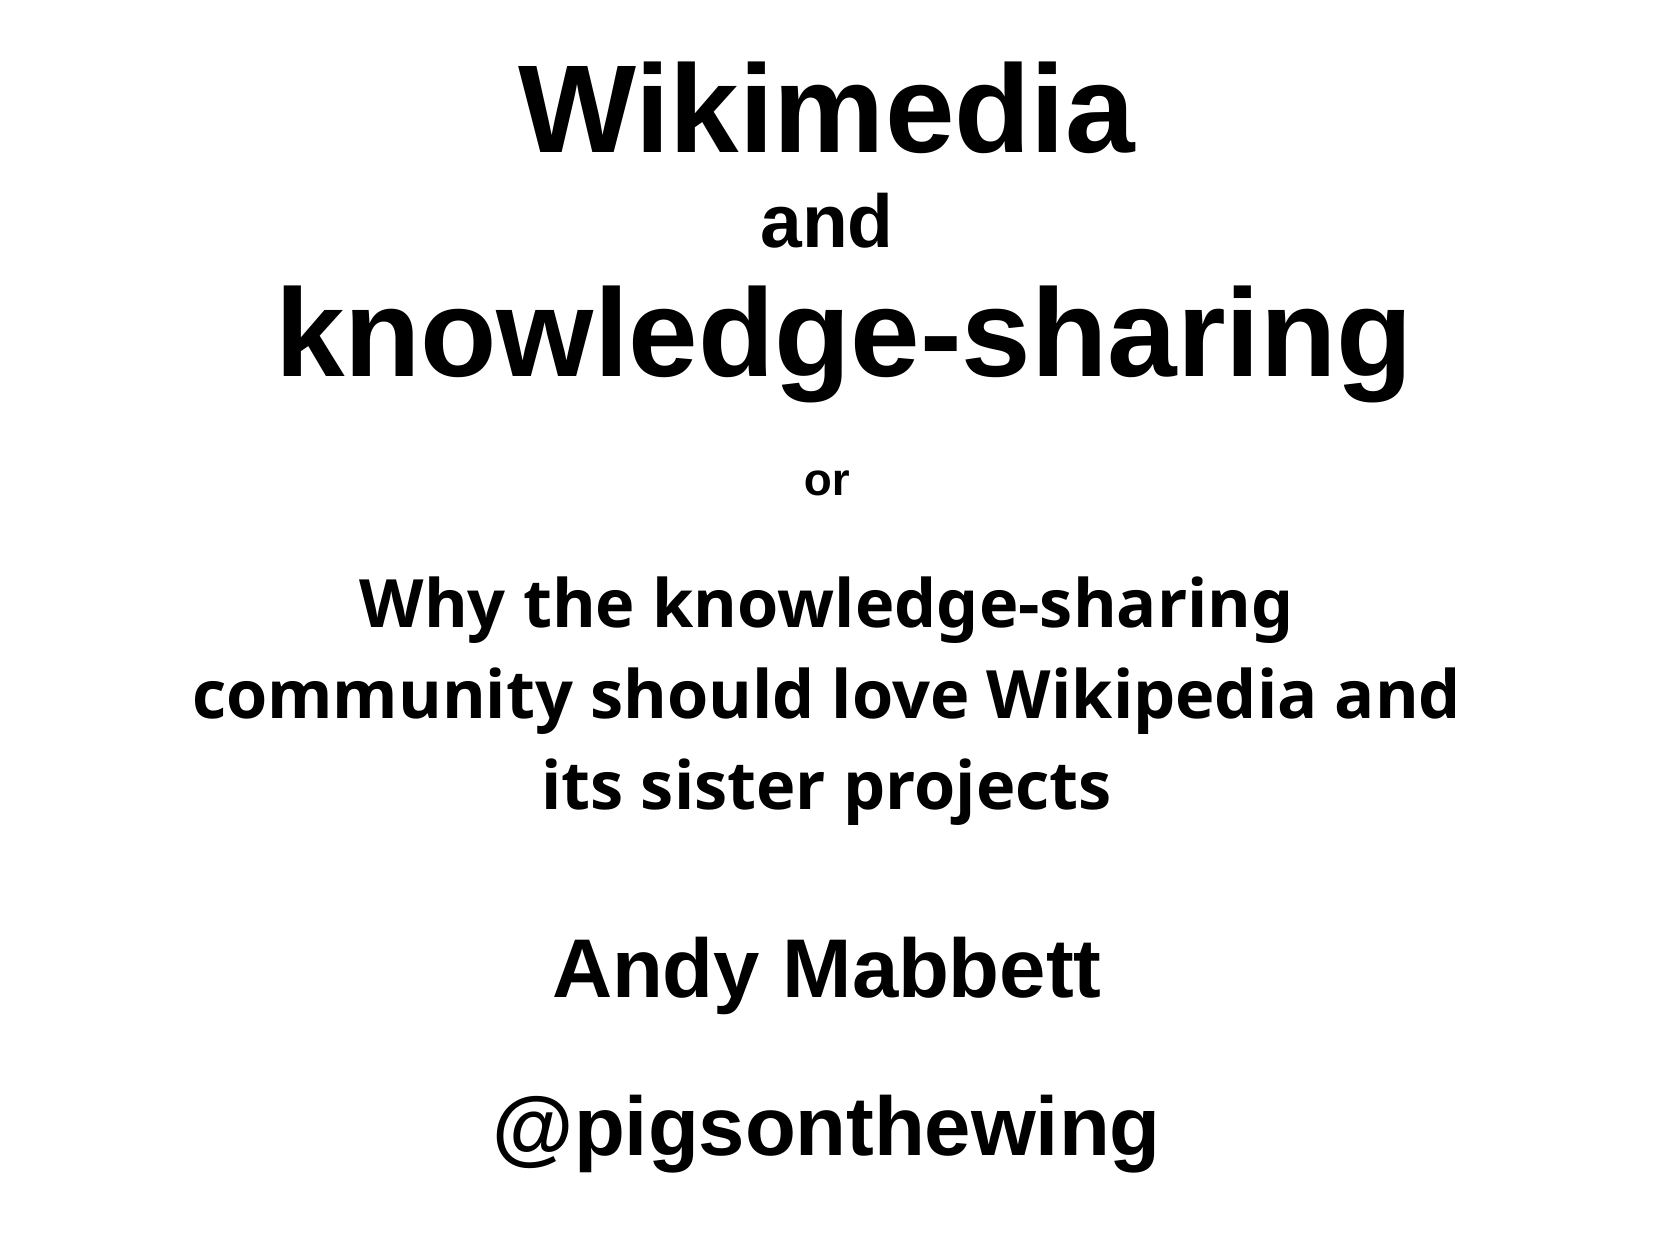

# Wikimedia and
 knowledge-sharing
or
Why the knowledge-sharing community should love Wikipedia and its sister projects
Andy Mabbett
@pigsonthewing